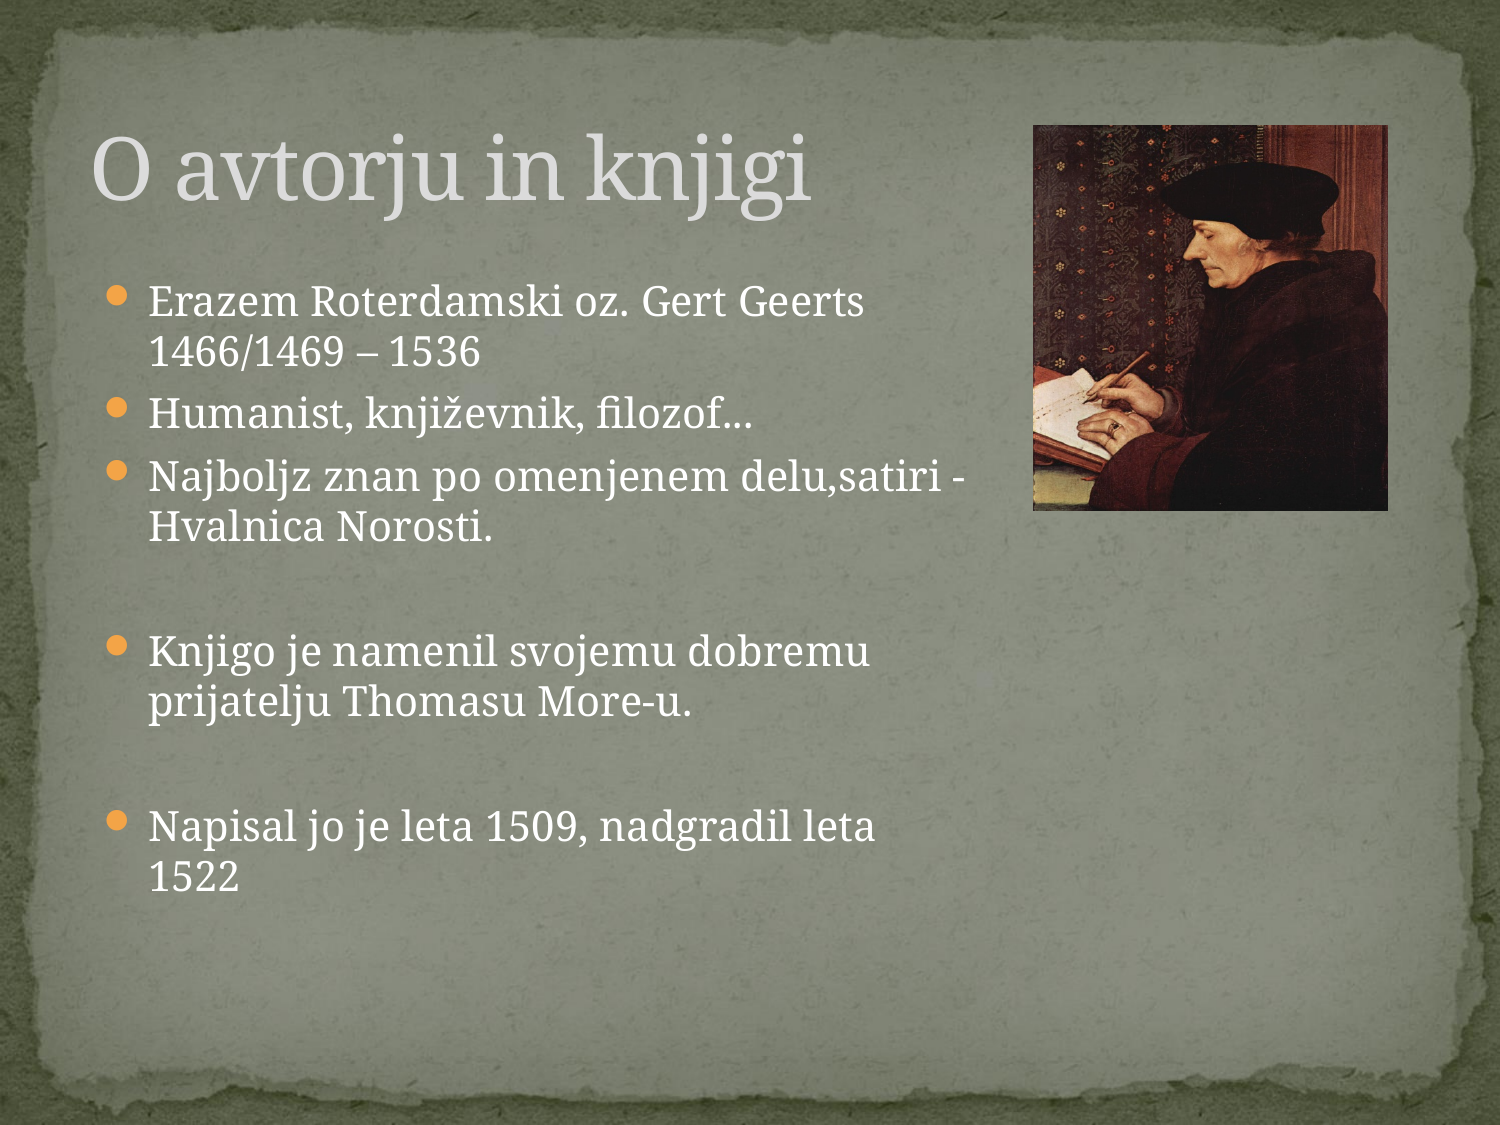

# O avtorju in knjigi
Erazem Roterdamski oz. Gert Geerts 1466/1469 – 1536
Humanist, književnik, filozof...
Najboljz znan po omenjenem delu,satiri -Hvalnica Norosti.
Knjigo je namenil svojemu dobremu prijatelju Thomasu More-u.
Napisal jo je leta 1509, nadgradil leta 1522